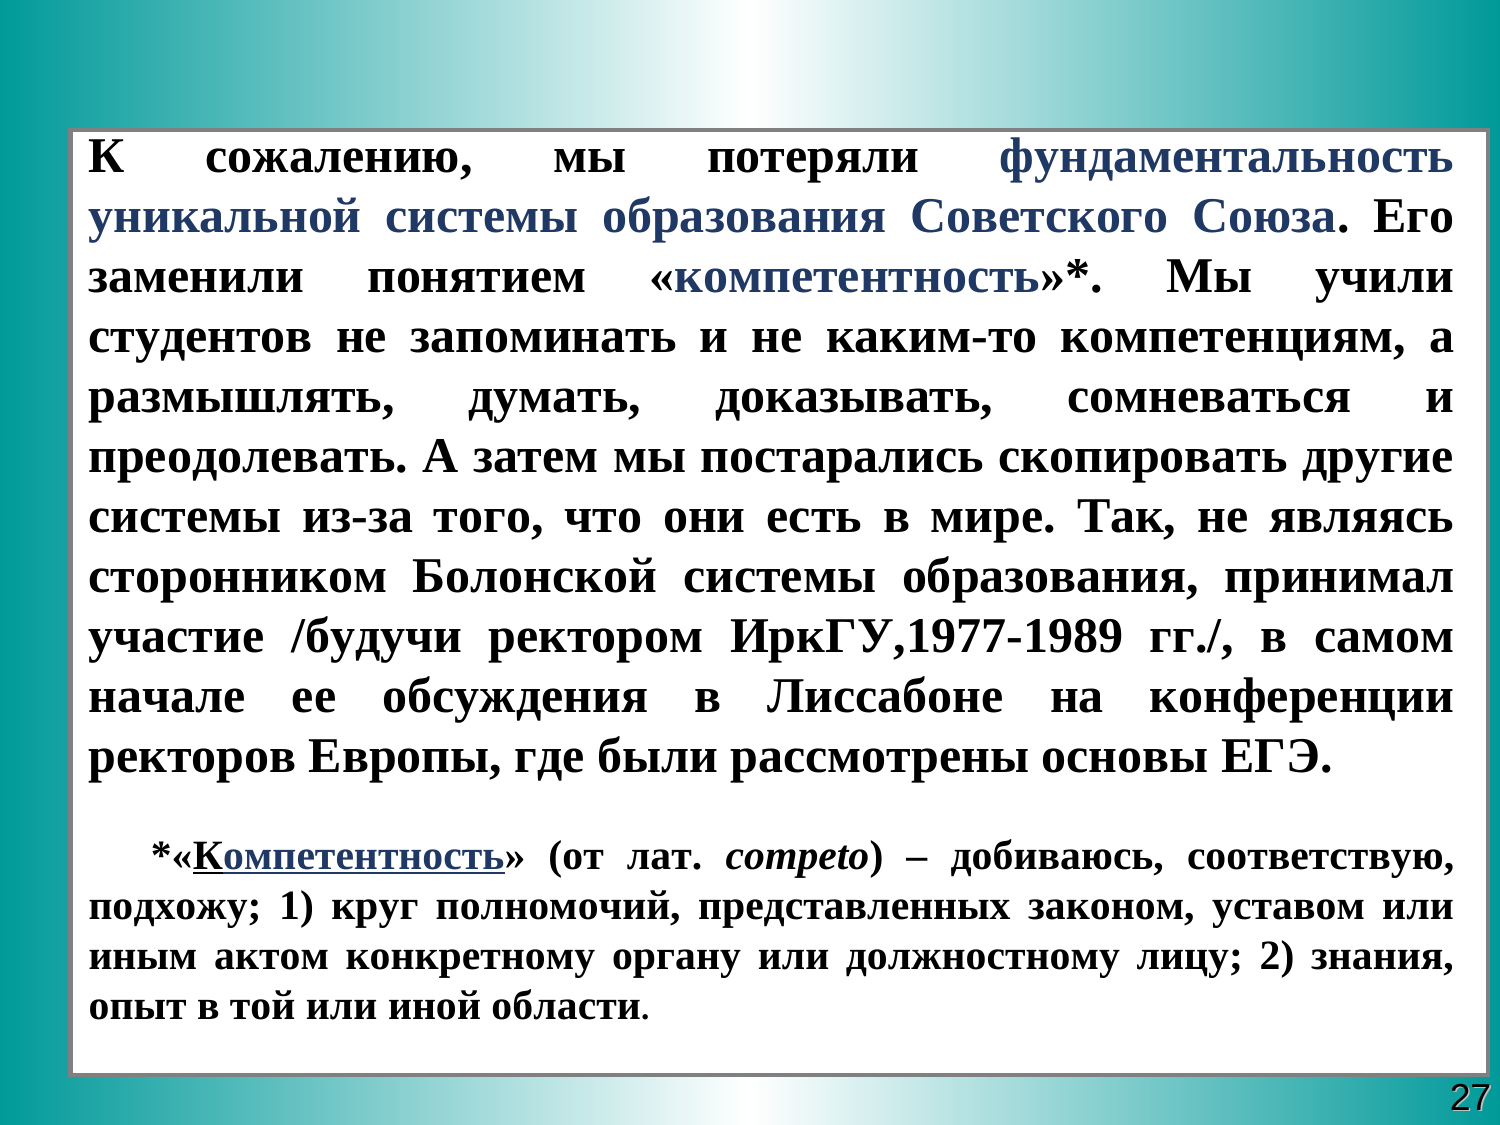

К сожалению, мы потеряли фундаментальность уникальной системы образования Советского Союза. Его заменили понятием «компетентность»*. Мы учили студентов не запоминать и не каким-то компетенциям, а размышлять, думать, доказывать, сомневаться и преодолевать. А затем мы постарались скопировать другие системы из-за того, что они есть в мире. Так, не являясь сторонником Болонской системы образования, принимал участие /будучи ректором ИркГУ,1977-1989 гг./, в самом начале ее обсуждения в Лиссабоне на конференции ректоров Европы, где были рассмотрены основы ЕГЭ.
 *«Компетентность» (от лат. competo) – добиваюсь, соответствую, подхожу; 1) круг полномочий, представленных законом, уставом или иным актом конкретному органу или должностному лицу; 2) знания, опыт в той или иной области.
#